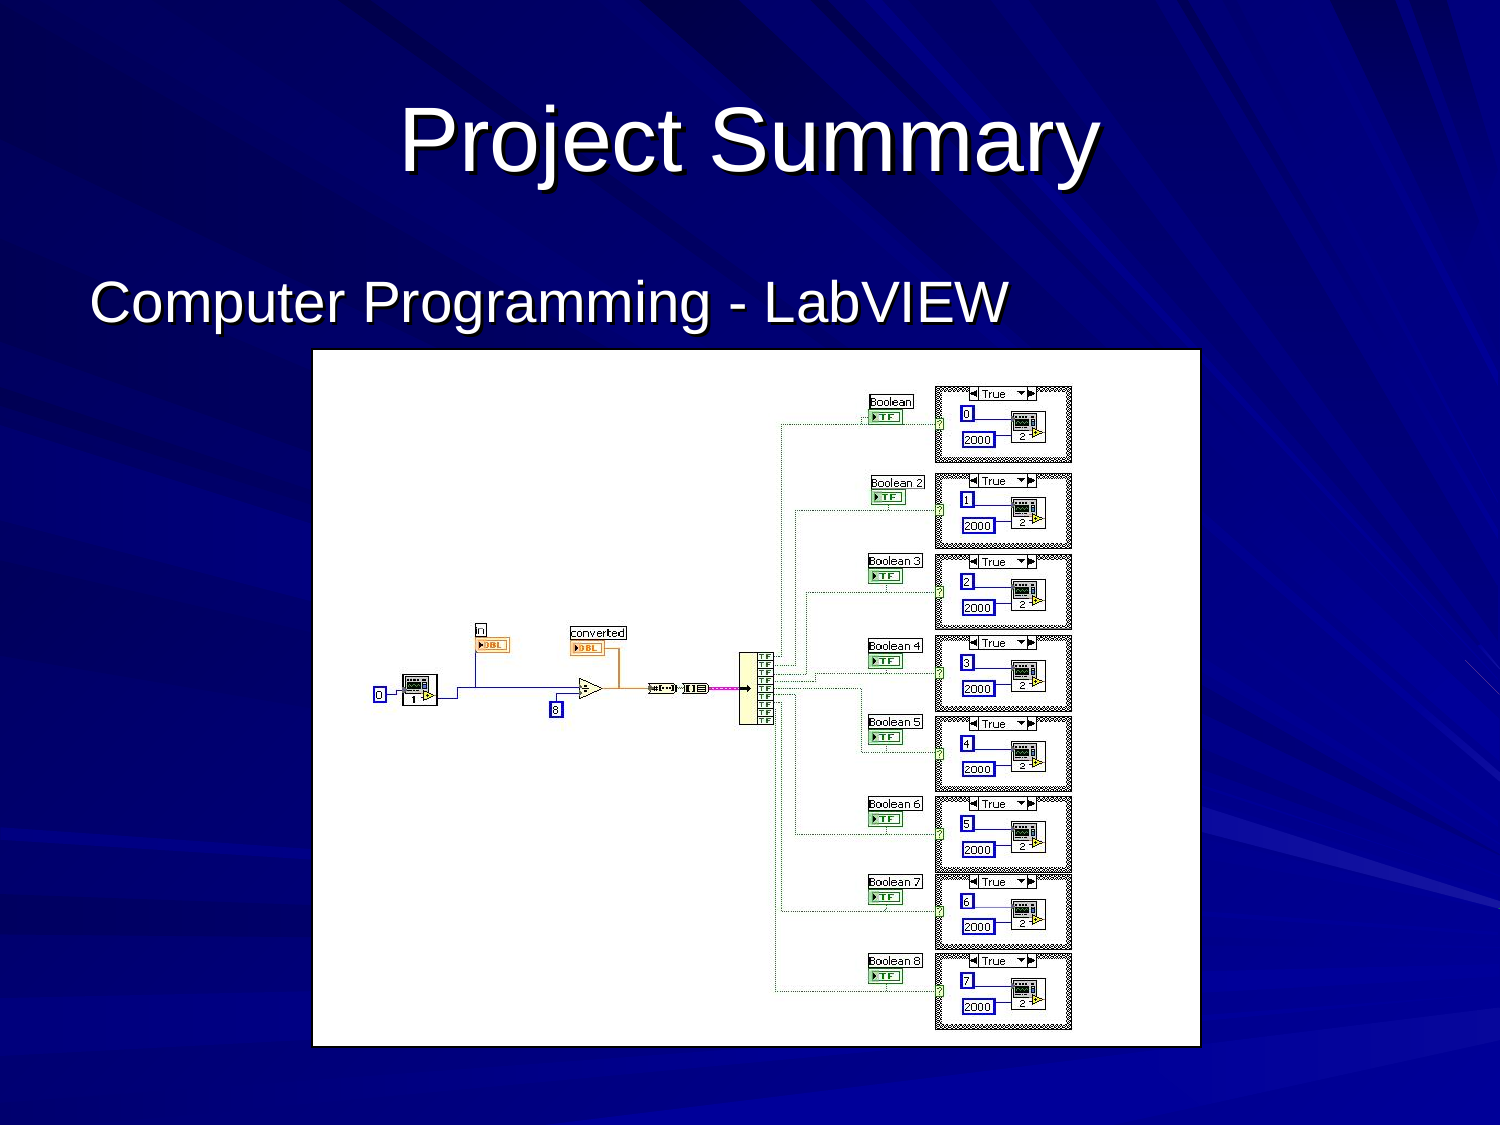

# Project Summary
Computer Programming - LabVIEW